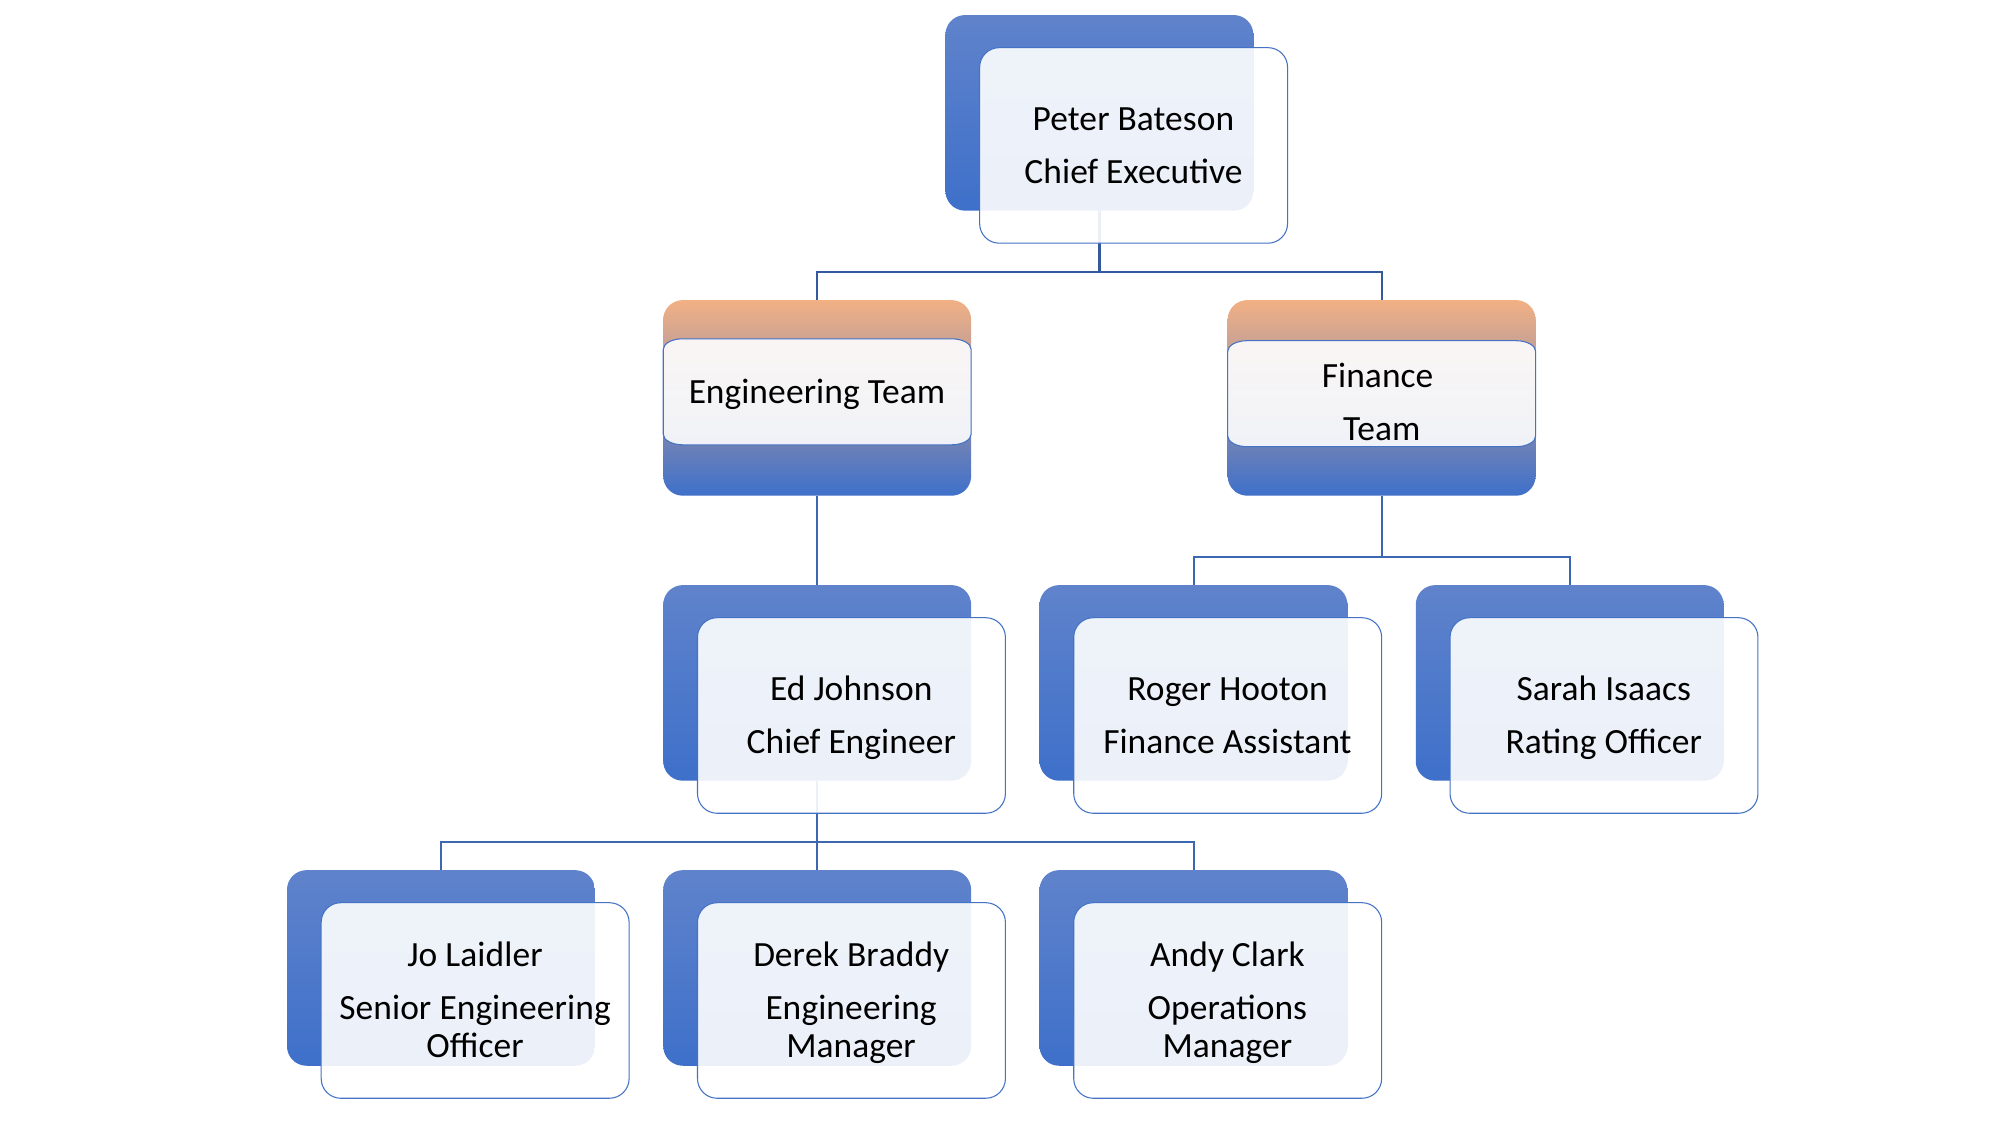

Peter Bateson
Chief Executive
Engineering Team
Finance
Team
Ed Johnson
Chief Engineer
Roger Hooton
Finance Assistant
Sarah Isaacs
Rating Officer
Jo Laidler
Senior Engineering Officer
Derek Braddy
Engineering Manager
Andy Clark
Operations Manager